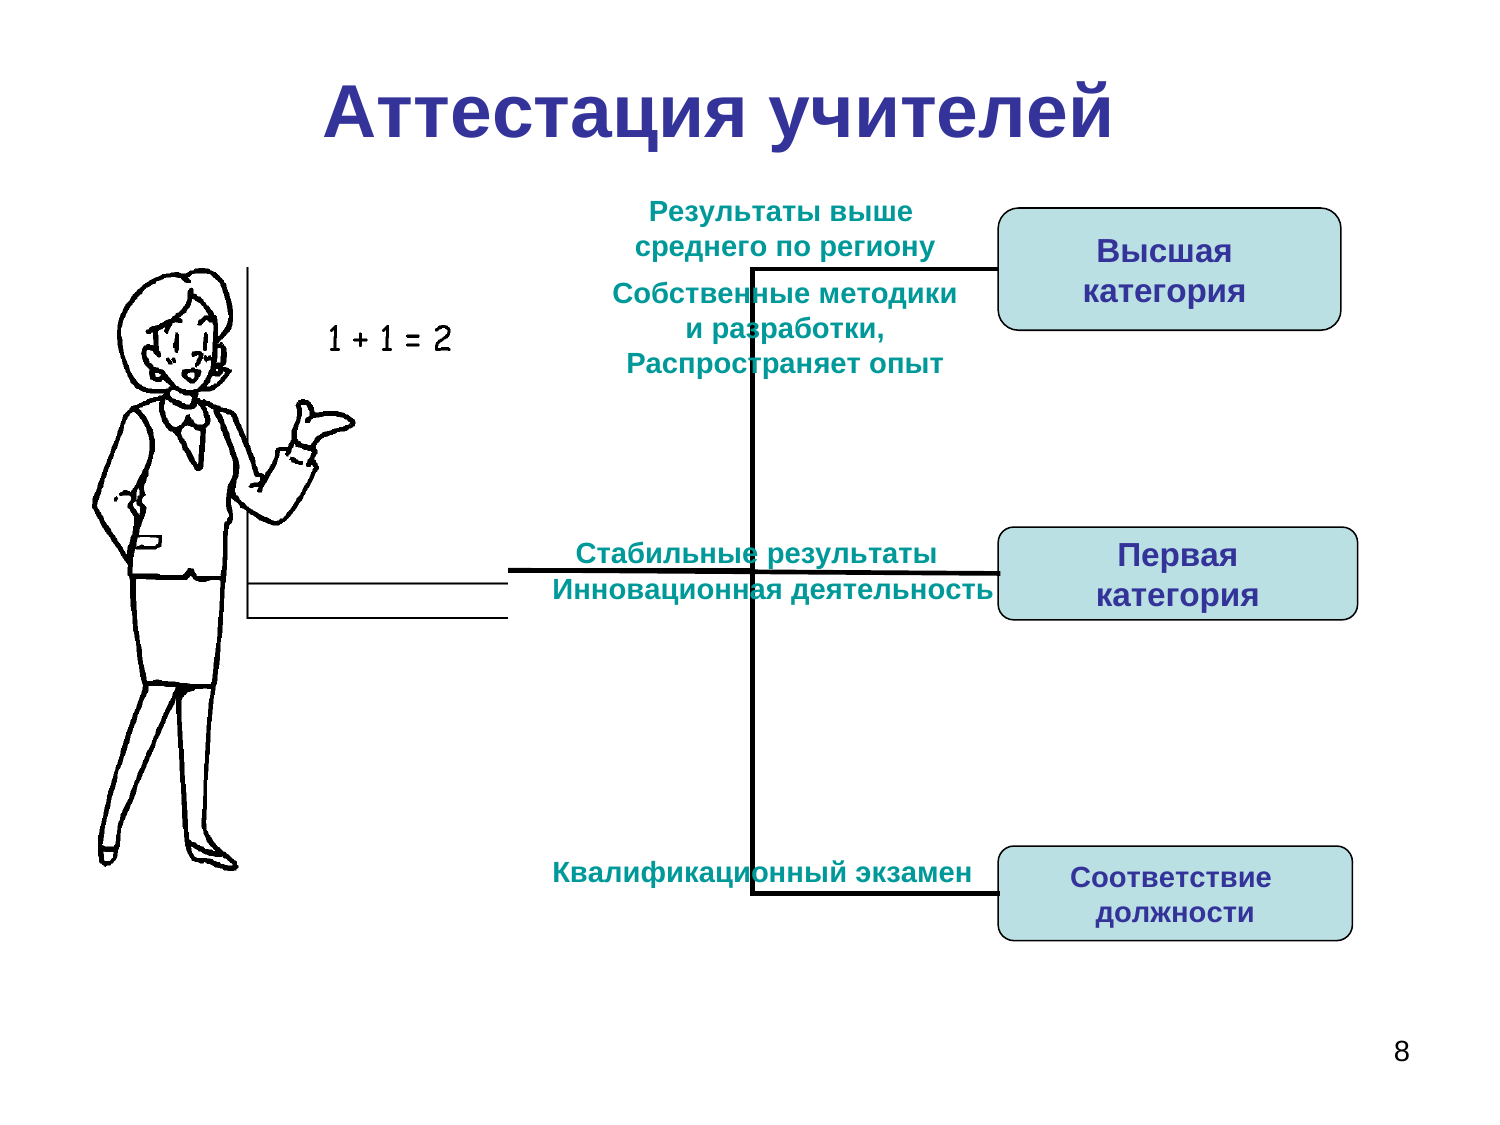

Аттестация учителей
Результаты выше
среднего по региону
Высшая
категория
Собственные методики и разработки,
Распространяет опыт
Стабильные результаты
Первая
категория
Инновационная деятельность
Квалификационный экзамен
Соответствие
должности